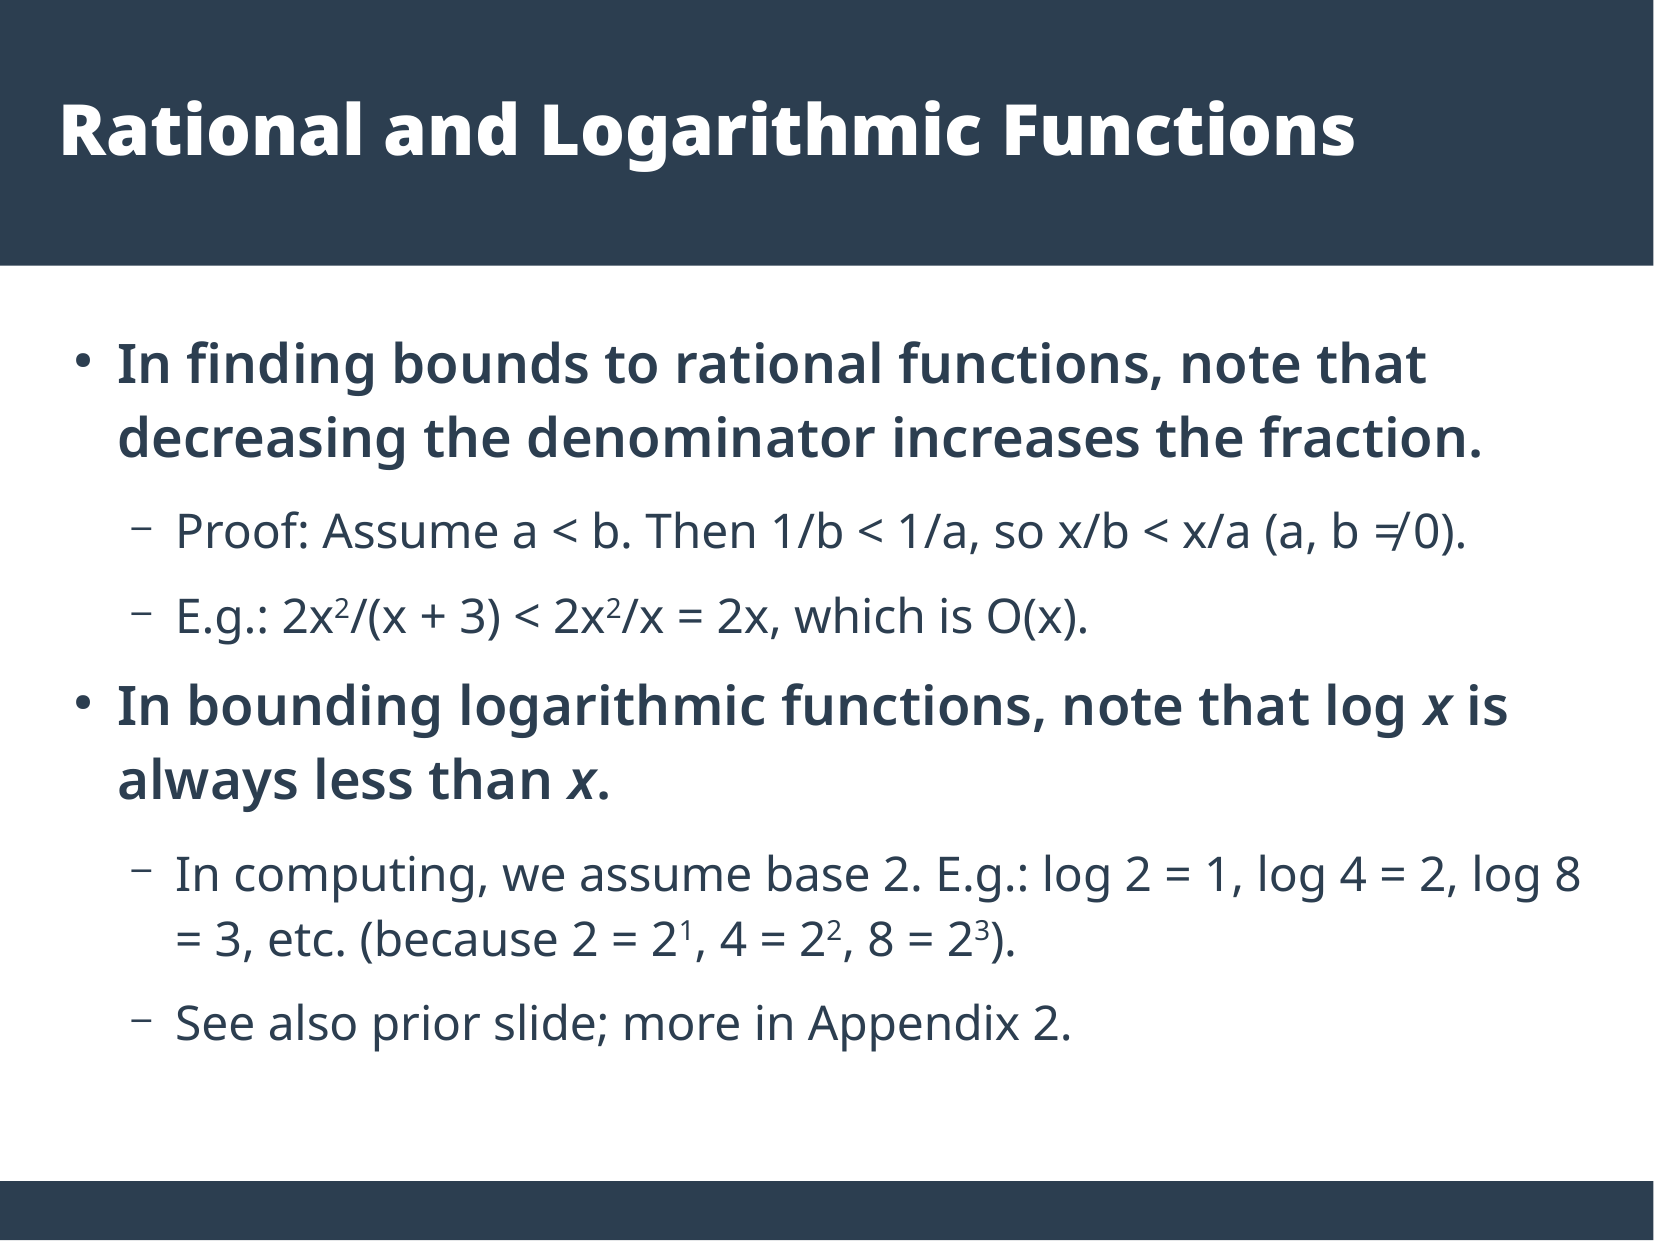

# Rational and Logarithmic Functions
In finding bounds to rational functions, note that decreasing the denominator increases the fraction.
Proof: Assume a < b. Then 1/b < 1/a, so x/b < x/a (a, b ≠ 0).
E.g.: 2x2/(x + 3) < 2x2/x = 2x, which is O(x).
In bounding logarithmic functions, note that log x is always less than x.
In computing, we assume base 2. E.g.: log 2 = 1, log 4 = 2, log 8 = 3, etc. (because 2 = 21, 4 = 22, 8 = 23).
See also prior slide; more in Appendix 2.